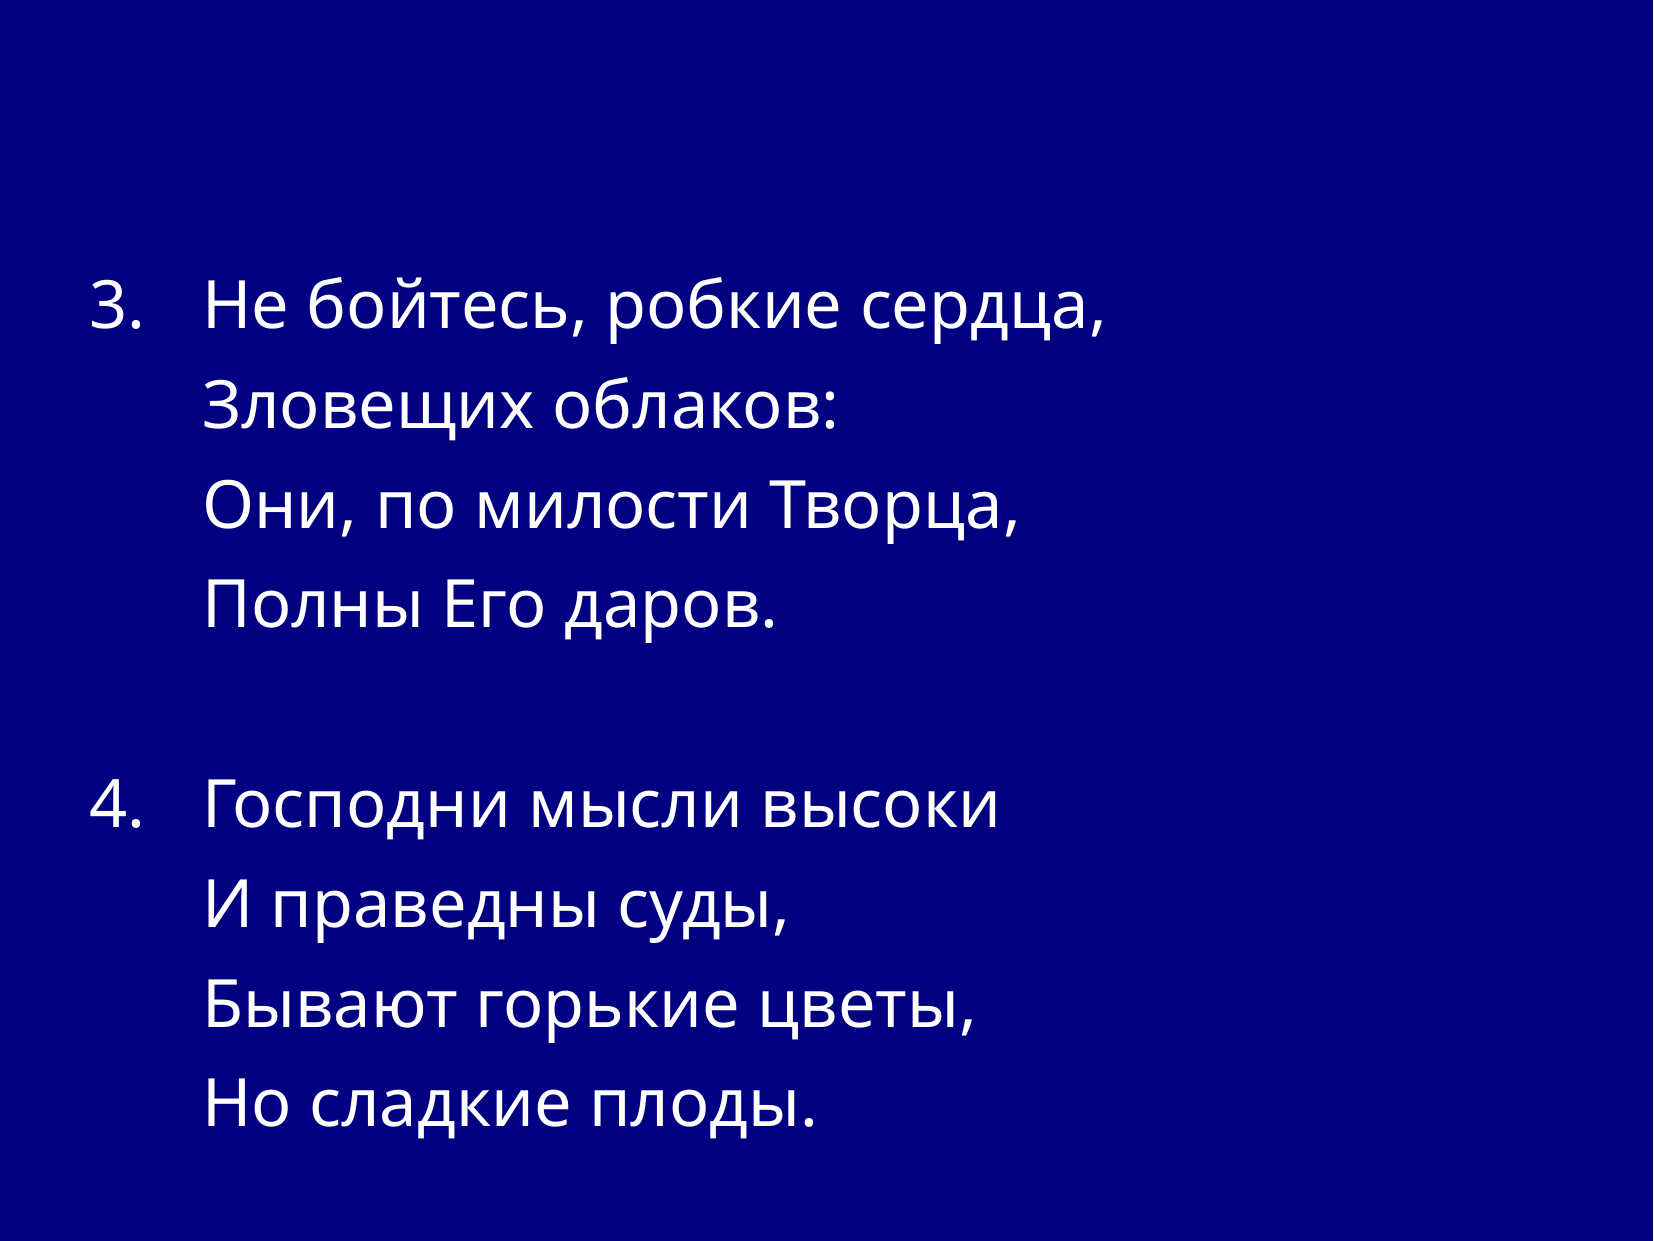

3.	Не бойтесь, робкие сердца,
	Зловещих облаков:
	Они, по милости Творца,
	Полны Его даров.
4.	Господни мысли высоки
	И праведны суды,
	Бывают горькие цветы,
	Но сладкие плоды.